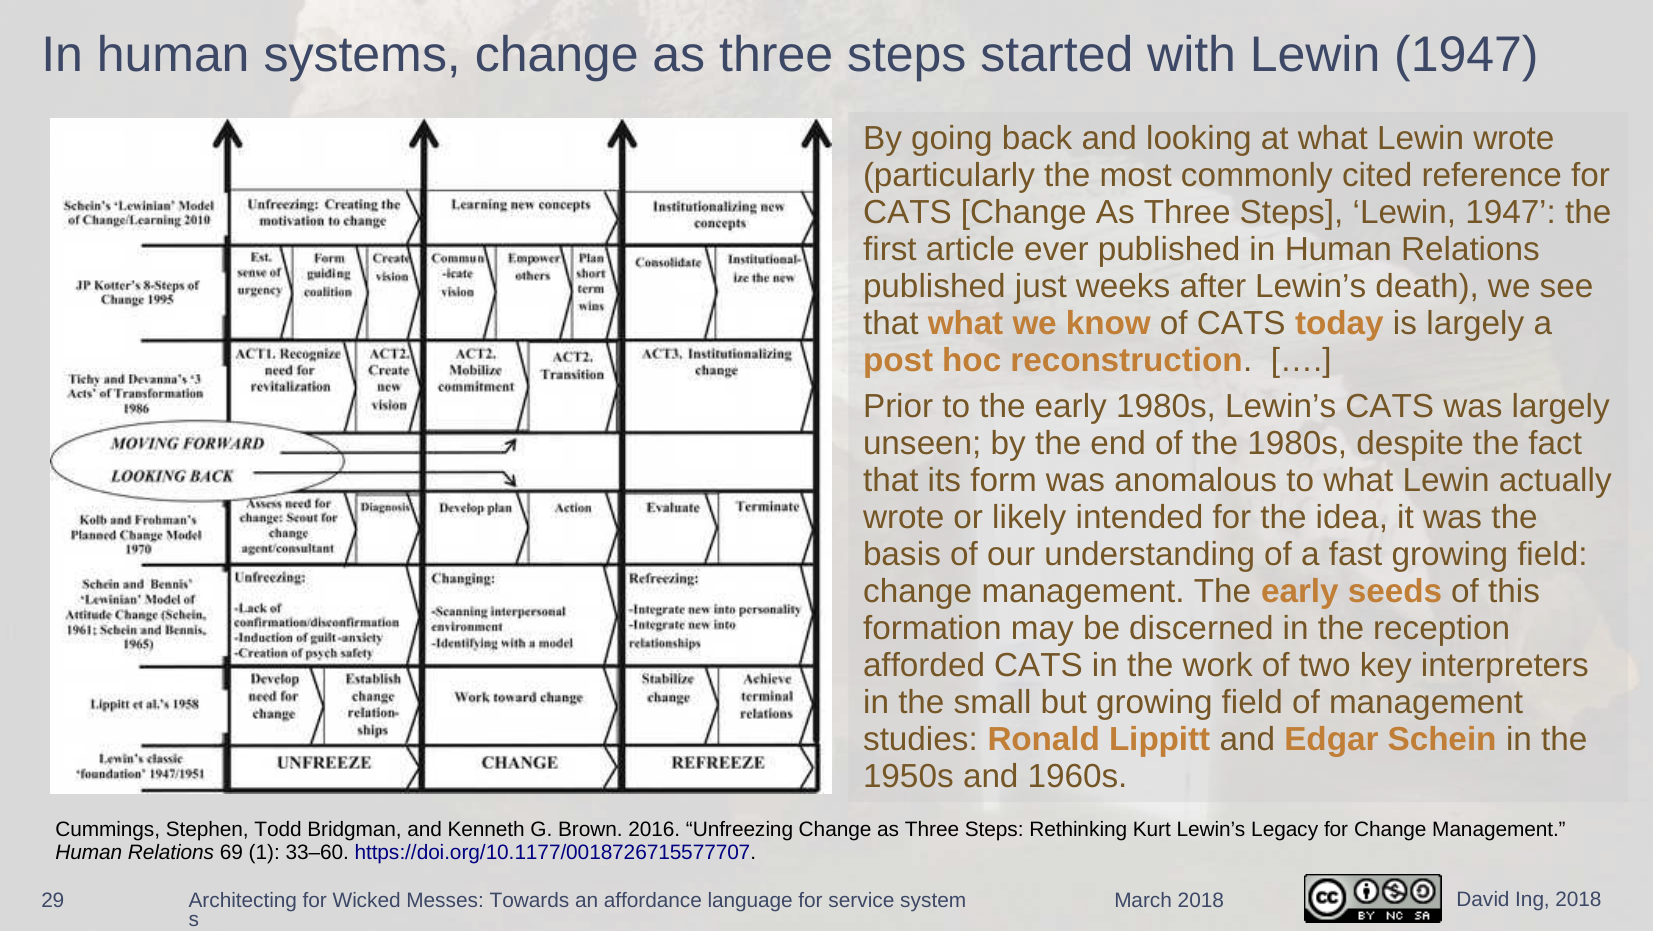

# In human systems, change as three steps started with Lewin (1947)
By going back and looking at what Lewin wrote (particularly the most commonly cited reference for CATS [Change As Three Steps], ‘Lewin, 1947’: the first article ever published in Human Relations published just weeks after Lewin’s death), we see that what we know of CATS today is largely a post hoc reconstruction. [….]
Prior to the early 1980s, Lewin’s CATS was largely unseen; by the end of the 1980s, despite the fact that its form was anomalous to what Lewin actually wrote or likely intended for the idea, it was the basis of our understanding of a fast growing field: change management. The early seeds of this formation may be discerned in the reception afforded CATS in the work of two key interpreters in the small but growing field of management studies: Ronald Lippitt and Edgar Schein in the 1950s and 1960s.
Cummings, Stephen, Todd Bridgman, and Kenneth G. Brown. 2016. “Unfreezing Change as Three Steps: Rethinking Kurt Lewin’s Legacy for Change Management.” Human Relations 69 (1): 33–60. https://doi.org/10.1177/0018726715577707.
Architecting for Wicked Messes: Towards an affordance language for service systems
March 2018
29